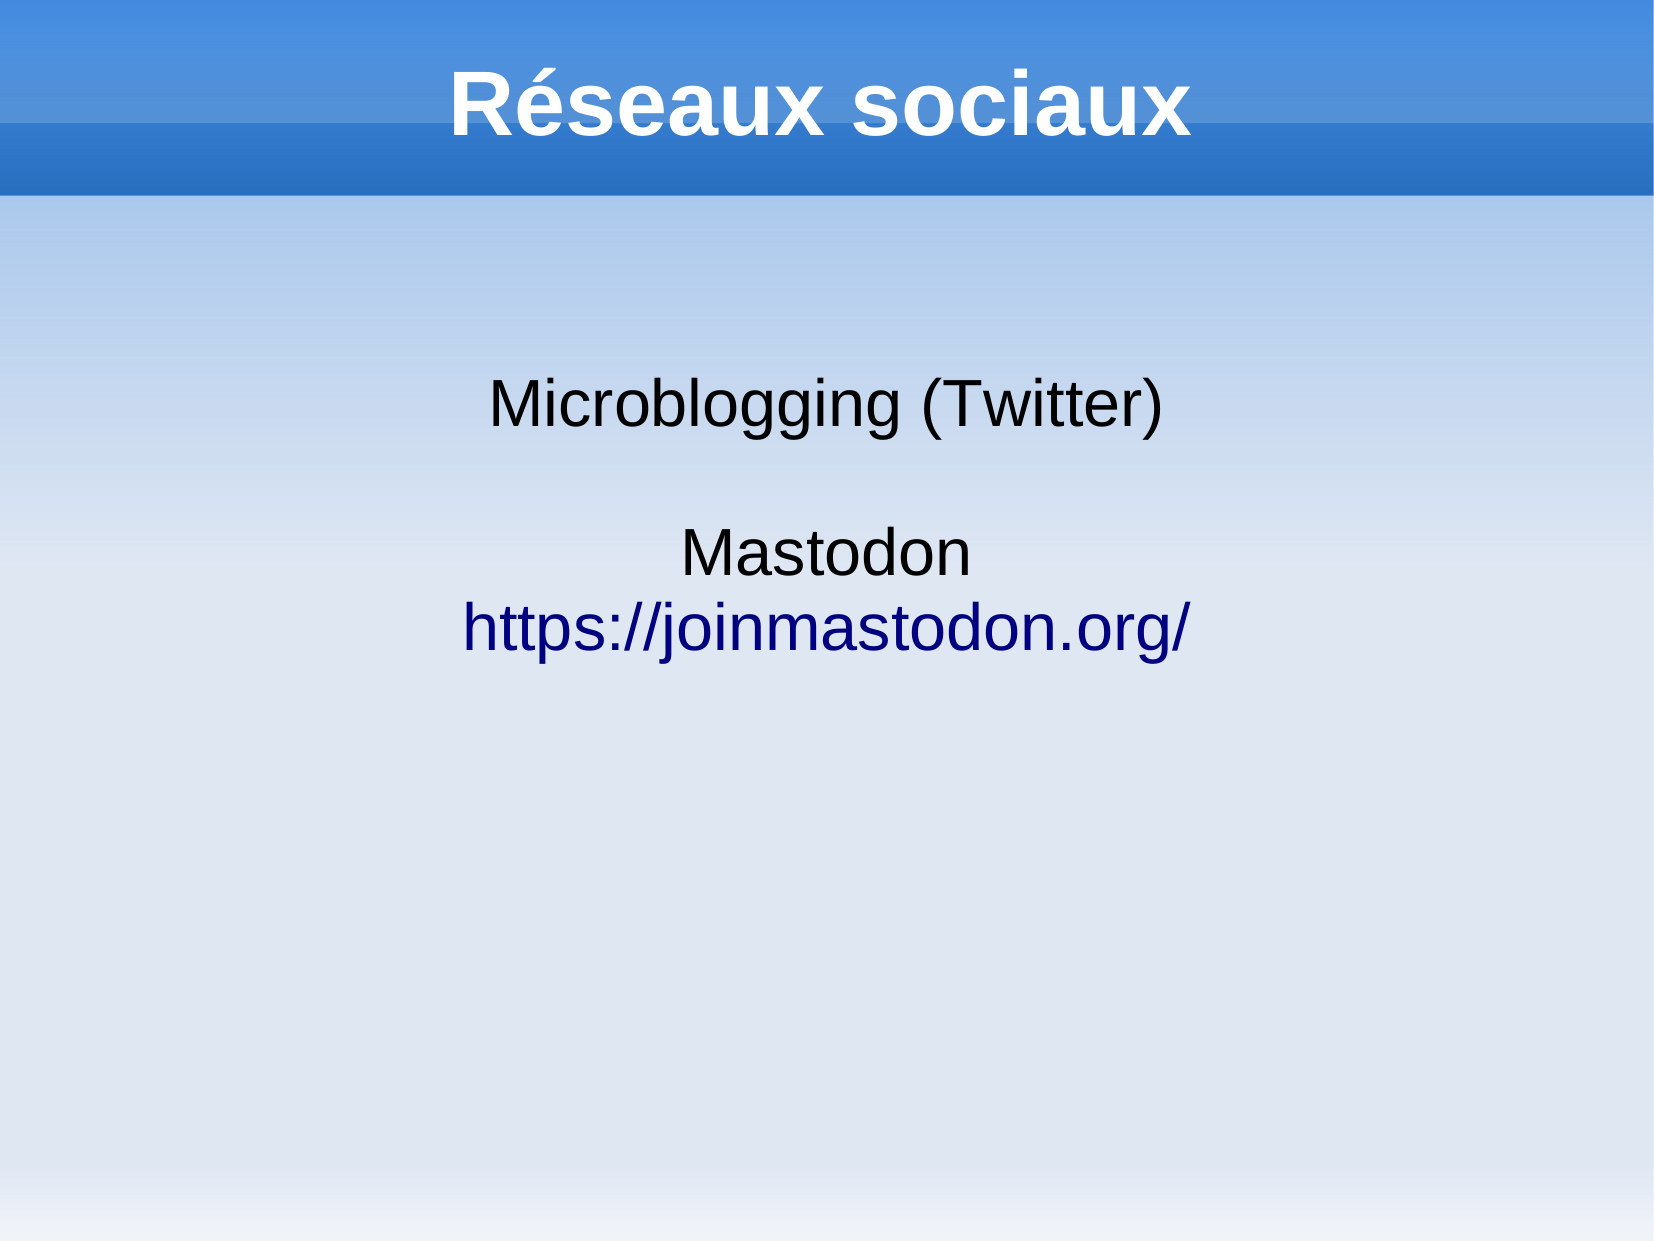

# Réseaux sociaux
Microblogging (Twitter)
Mastodon
https://joinmastodon.org/